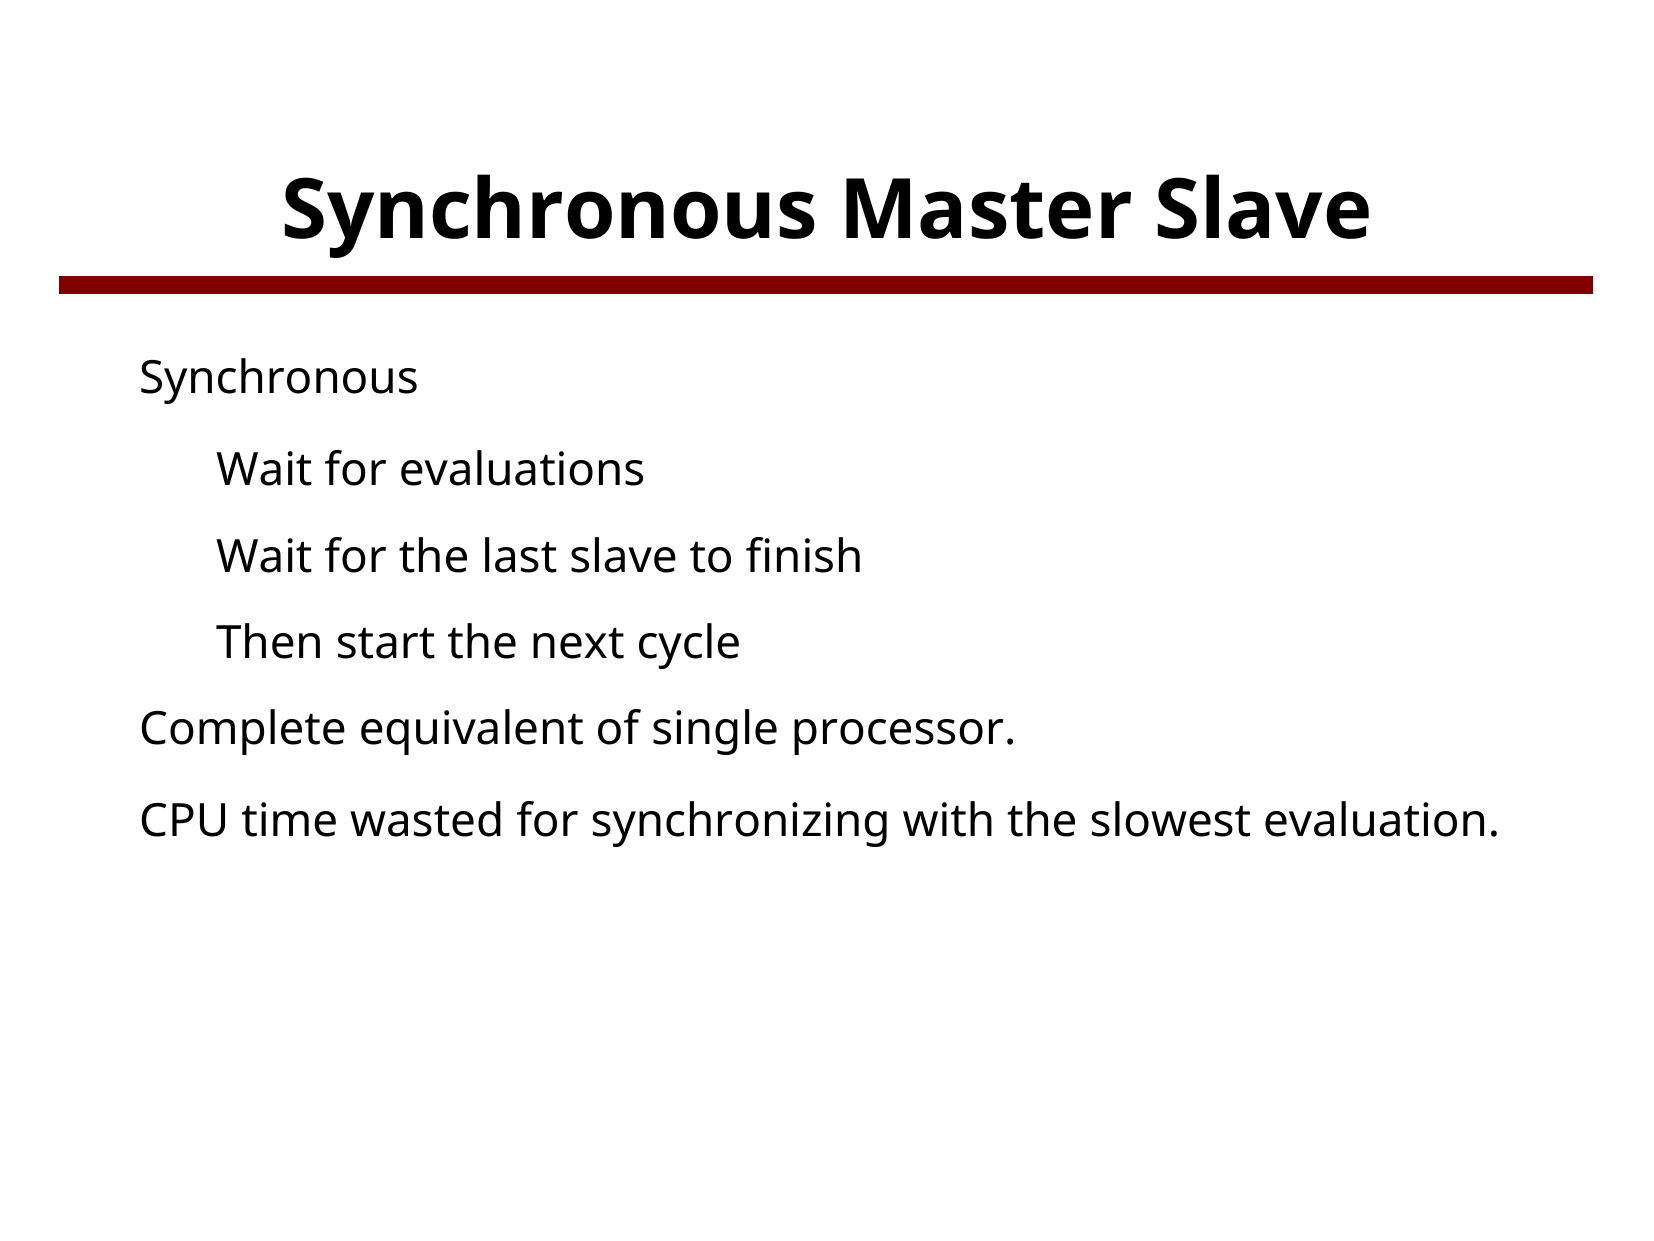

# Synchronous Master Slave
Synchronous
Wait for evaluations
Wait for the last slave to finish
Then start the next cycle
Complete equivalent of single processor.
CPU time wasted for synchronizing with the slowest evaluation.